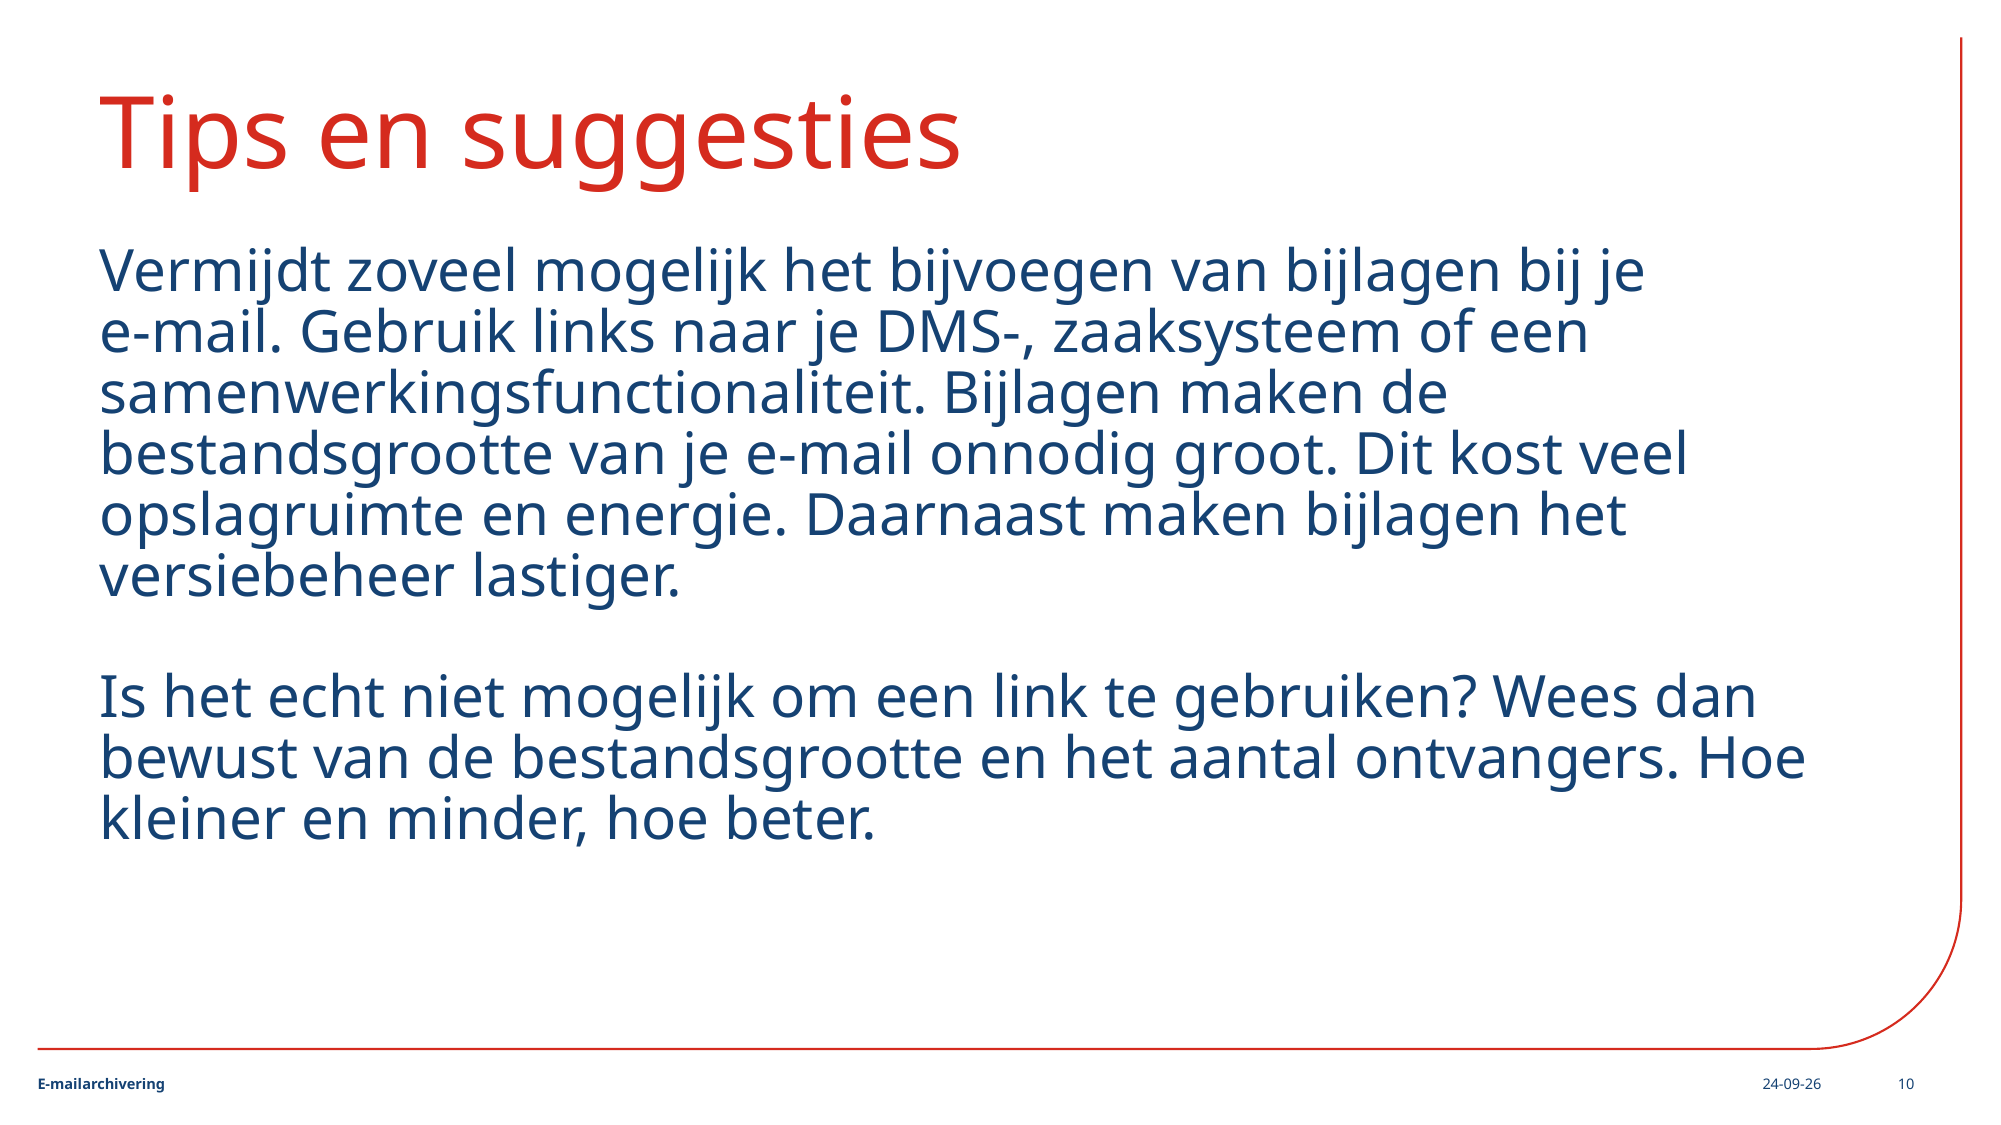

# Tips en suggesties
Vermijdt zoveel mogelijk het bijvoegen van bijlagen bij je
e-mail. Gebruik links naar je DMS-, zaaksysteem of een
samenwerkingsfunctionaliteit. Bijlagen maken de
bestandsgrootte van je e-mail onnodig groot. Dit kost veel opslagruimte en energie. Daarnaast maken bijlagen het versiebeheer lastiger.
Is het echt niet mogelijk om een link te gebruiken? Wees dan bewust van de bestandsgrootte en het aantal ontvangers. Hoe kleiner en minder, hoe beter.